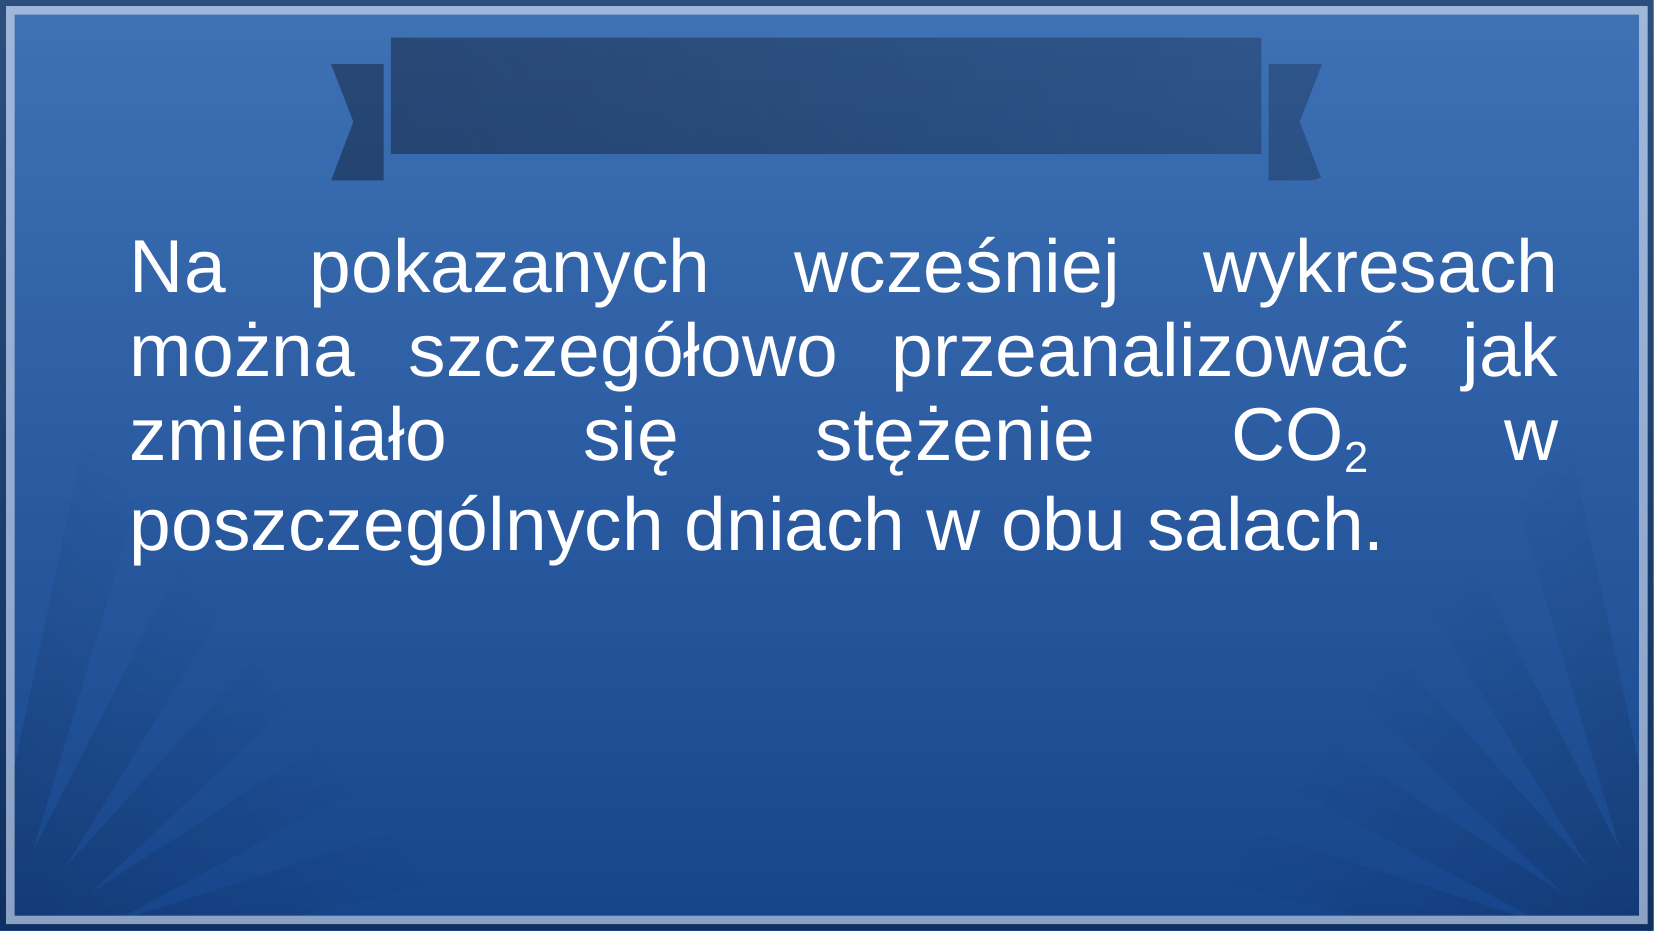

#
Na pokazanych wcześniej wykresach można szczegółowo przeanalizować jak zmieniało się stężenie CO2 w poszczególnych dniach w obu salach.